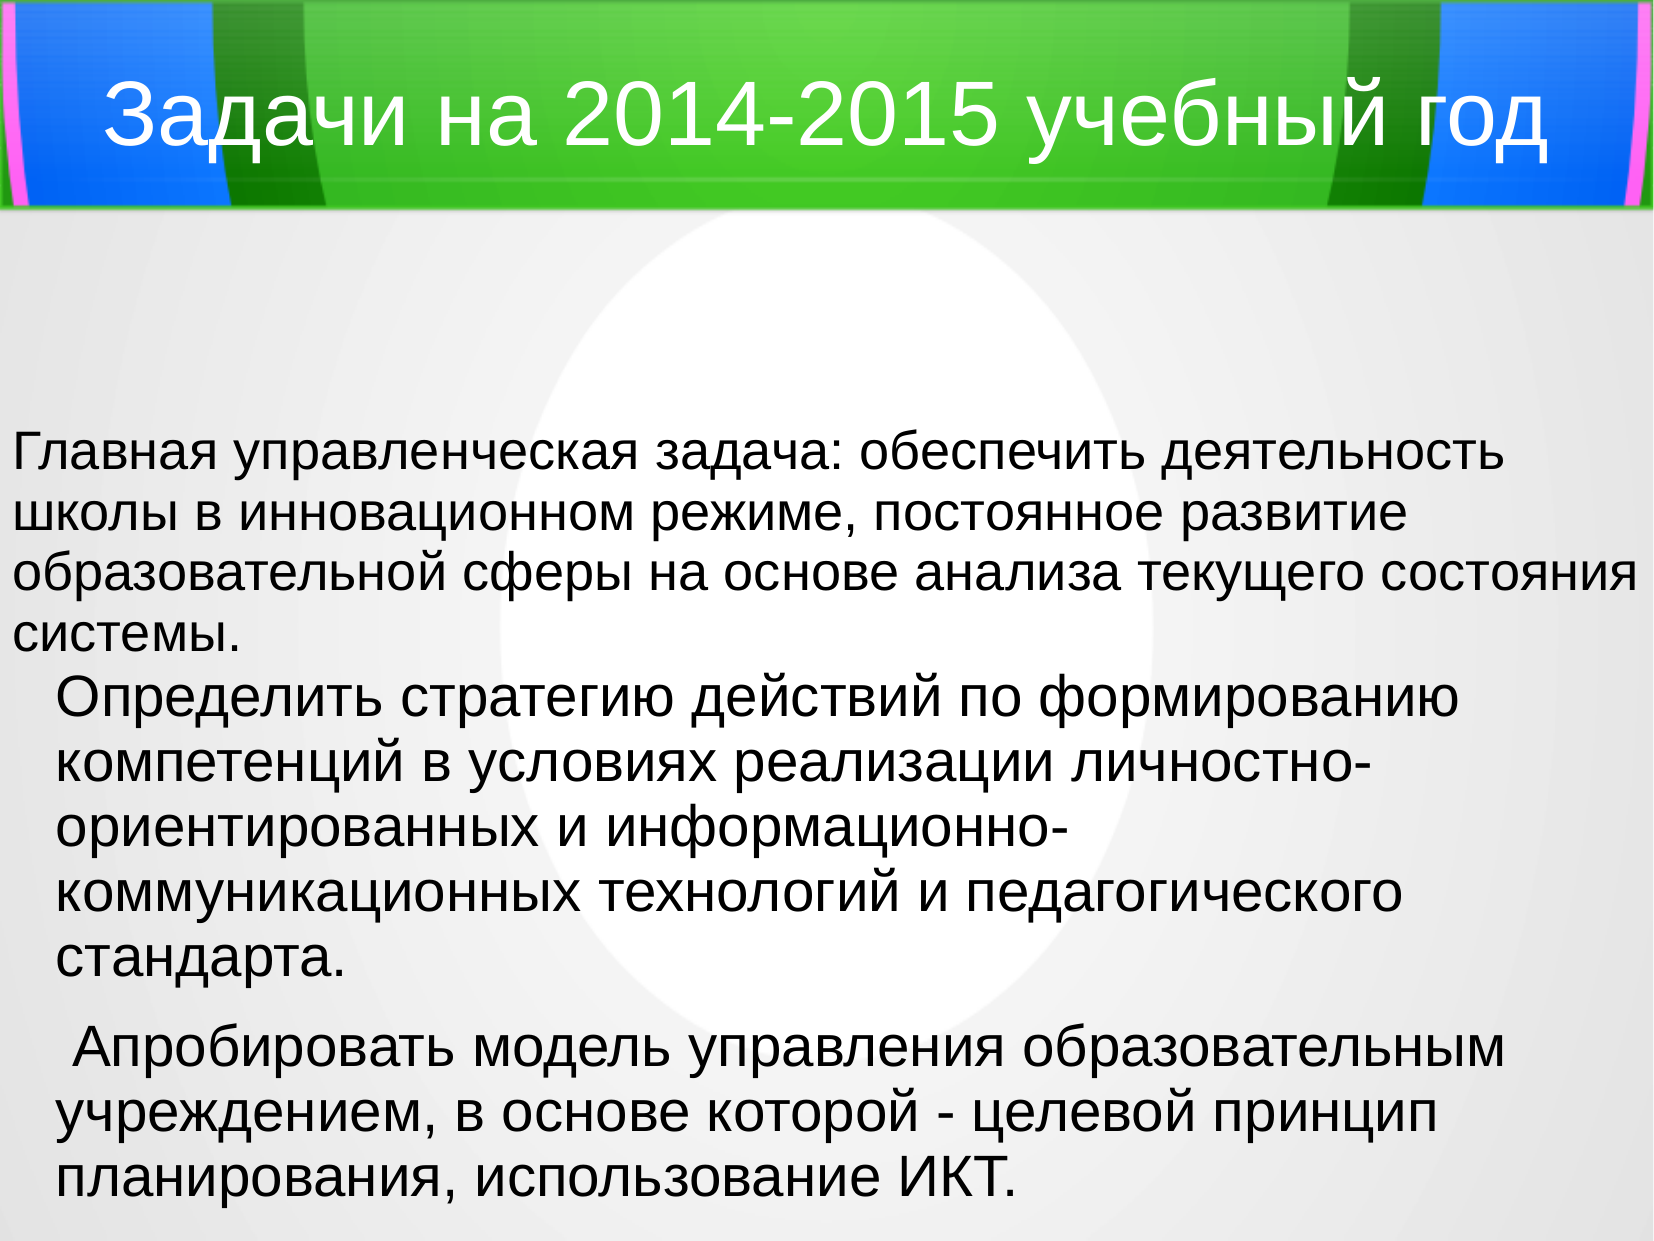

# Задачи на 2014-2015 учебный год
Главная управленческая задача: обеспечить деятельность школы в инновационном режиме, постоянное развитие образовательной сферы на основе анализа текущего состояния системы.
Определить стратегию действий по формированию компетенций в условиях реализации личностно-ориентированных и информационно-коммуникационных технологий и педагогического стандарта.
 Апробировать модель управления образовательным учреждением, в основе которой - целевой принцип планирования, использование ИКТ.